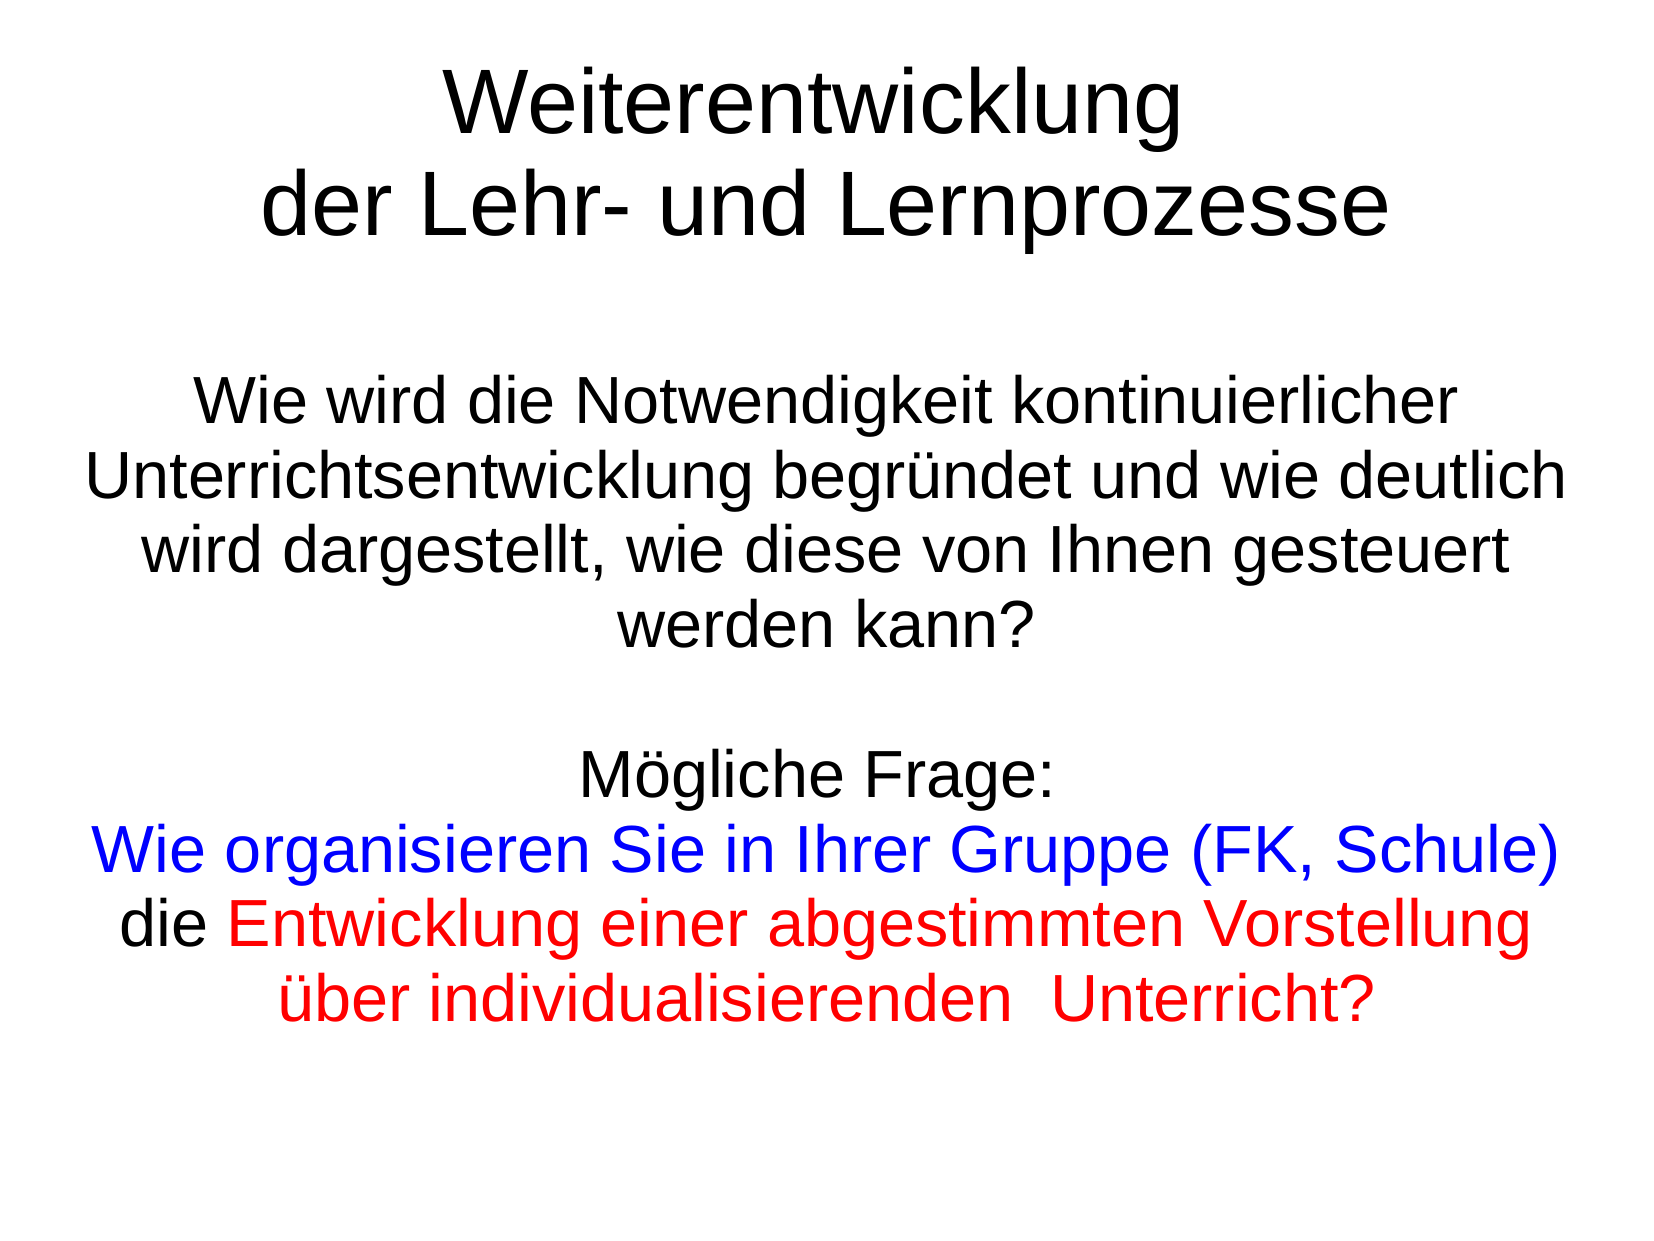

# Weiterentwicklung der Lehr- und Lernprozesse
Wie wird die Notwendigkeit kontinuierlicher Unterrichtsentwicklung begründet und wie deutlich wird dargestellt, wie diese von Ihnen gesteuert werden kann?
Mögliche Frage:
Wie organisieren Sie in Ihrer Gruppe (FK, Schule) die Entwicklung einer abgestimmten Vorstellung über individualisierenden Unterricht?